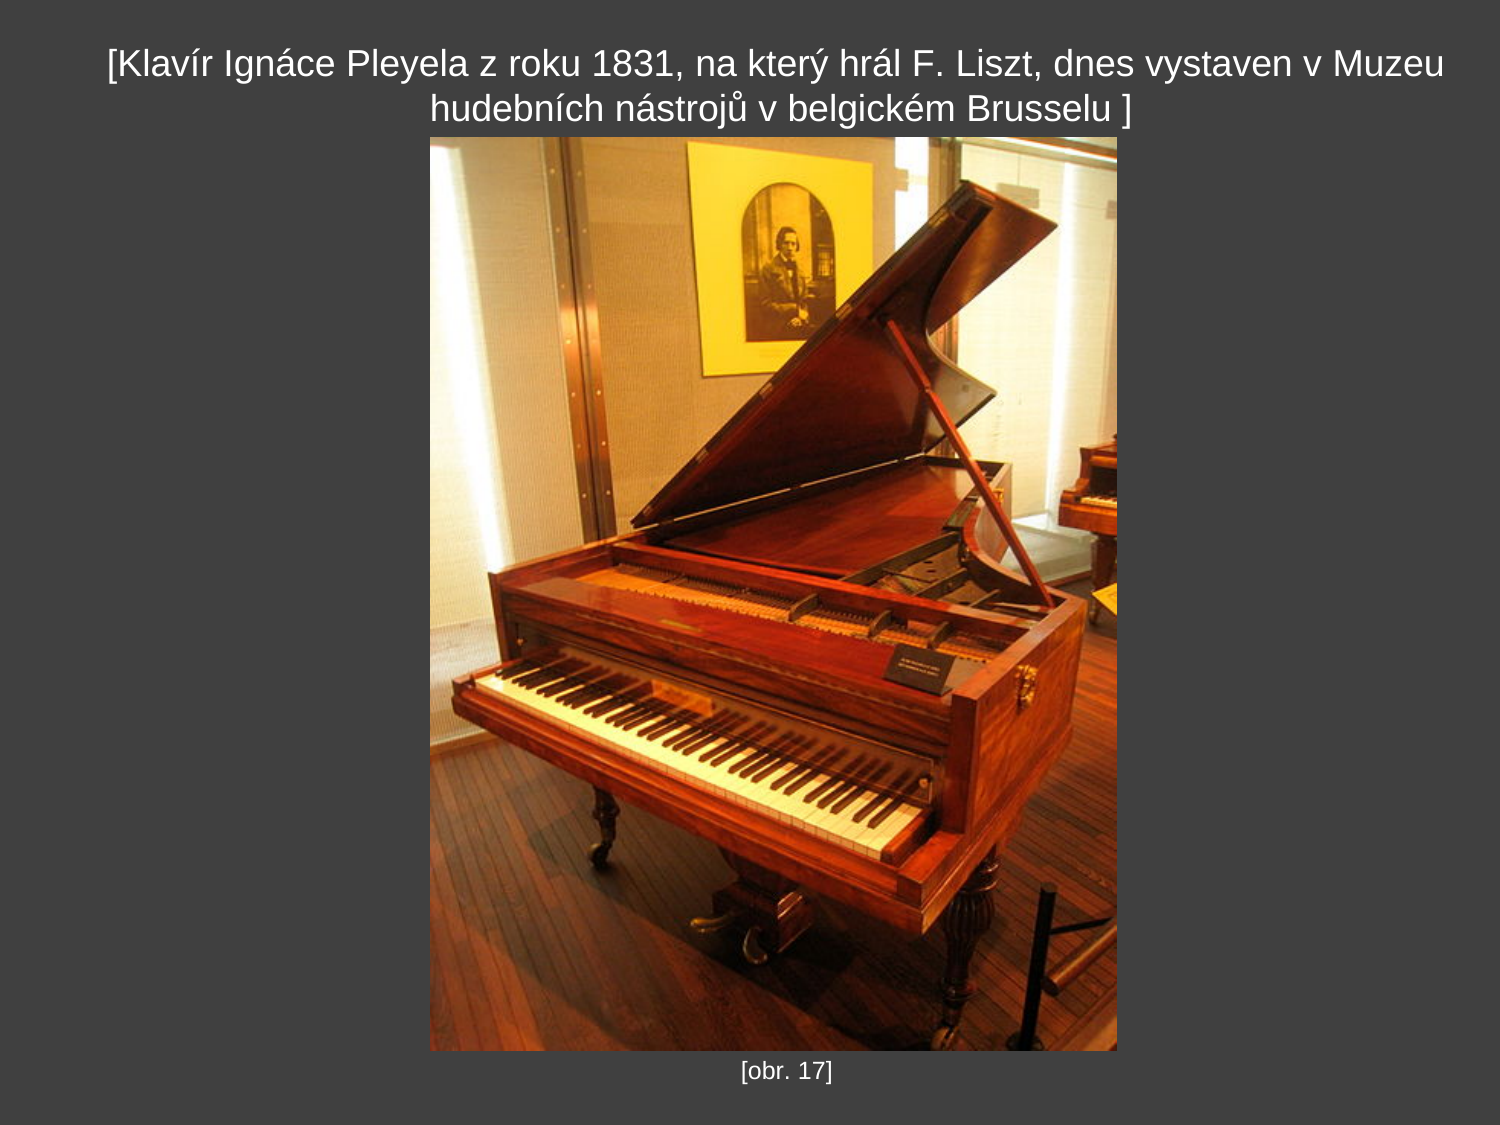

[Klavír Ignáce Pleyela z roku 1831, na který hrál F. Liszt, dnes vystaven v Muzeu
hudebních nástrojů v belgickém Brusselu ]
[obr. 17]